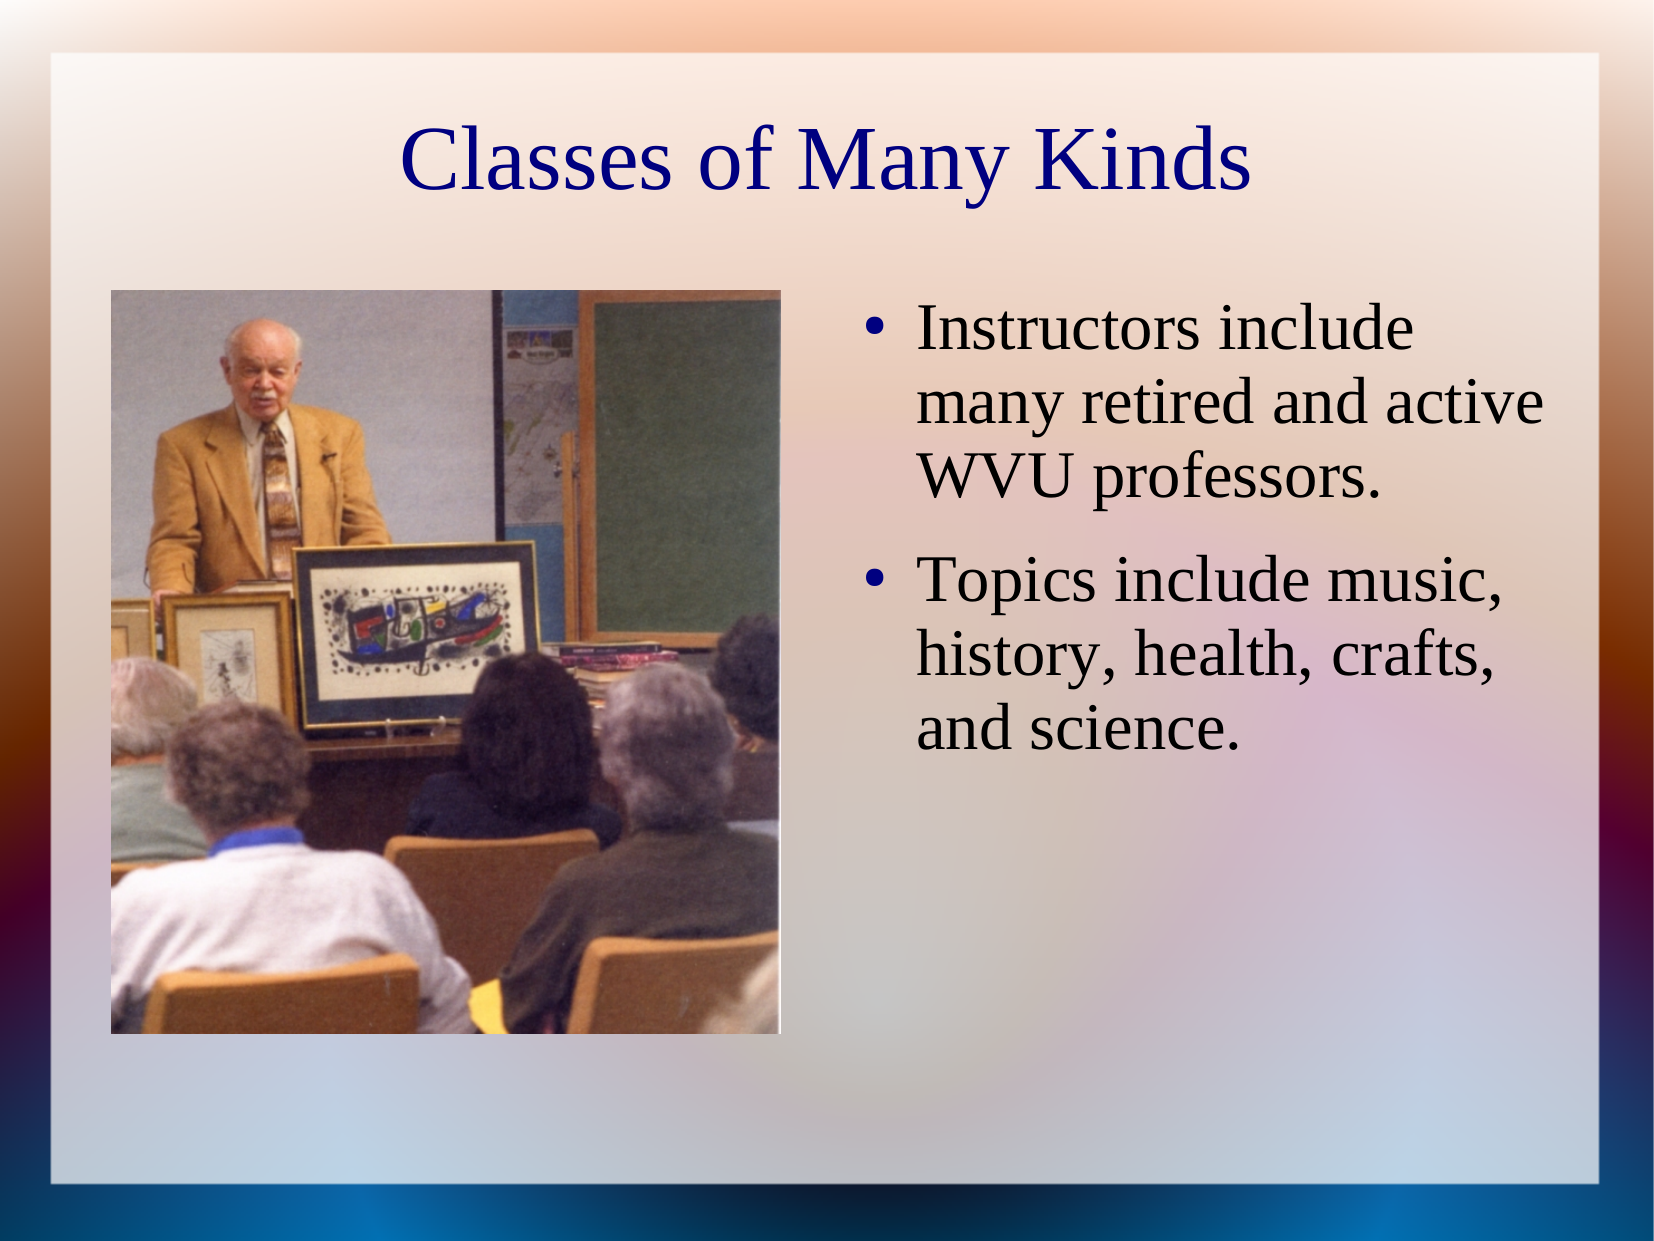

Classes of Many Kinds
# Instructors include many retired and active WVU professors.
Topics include music, history, health, crafts, and science.